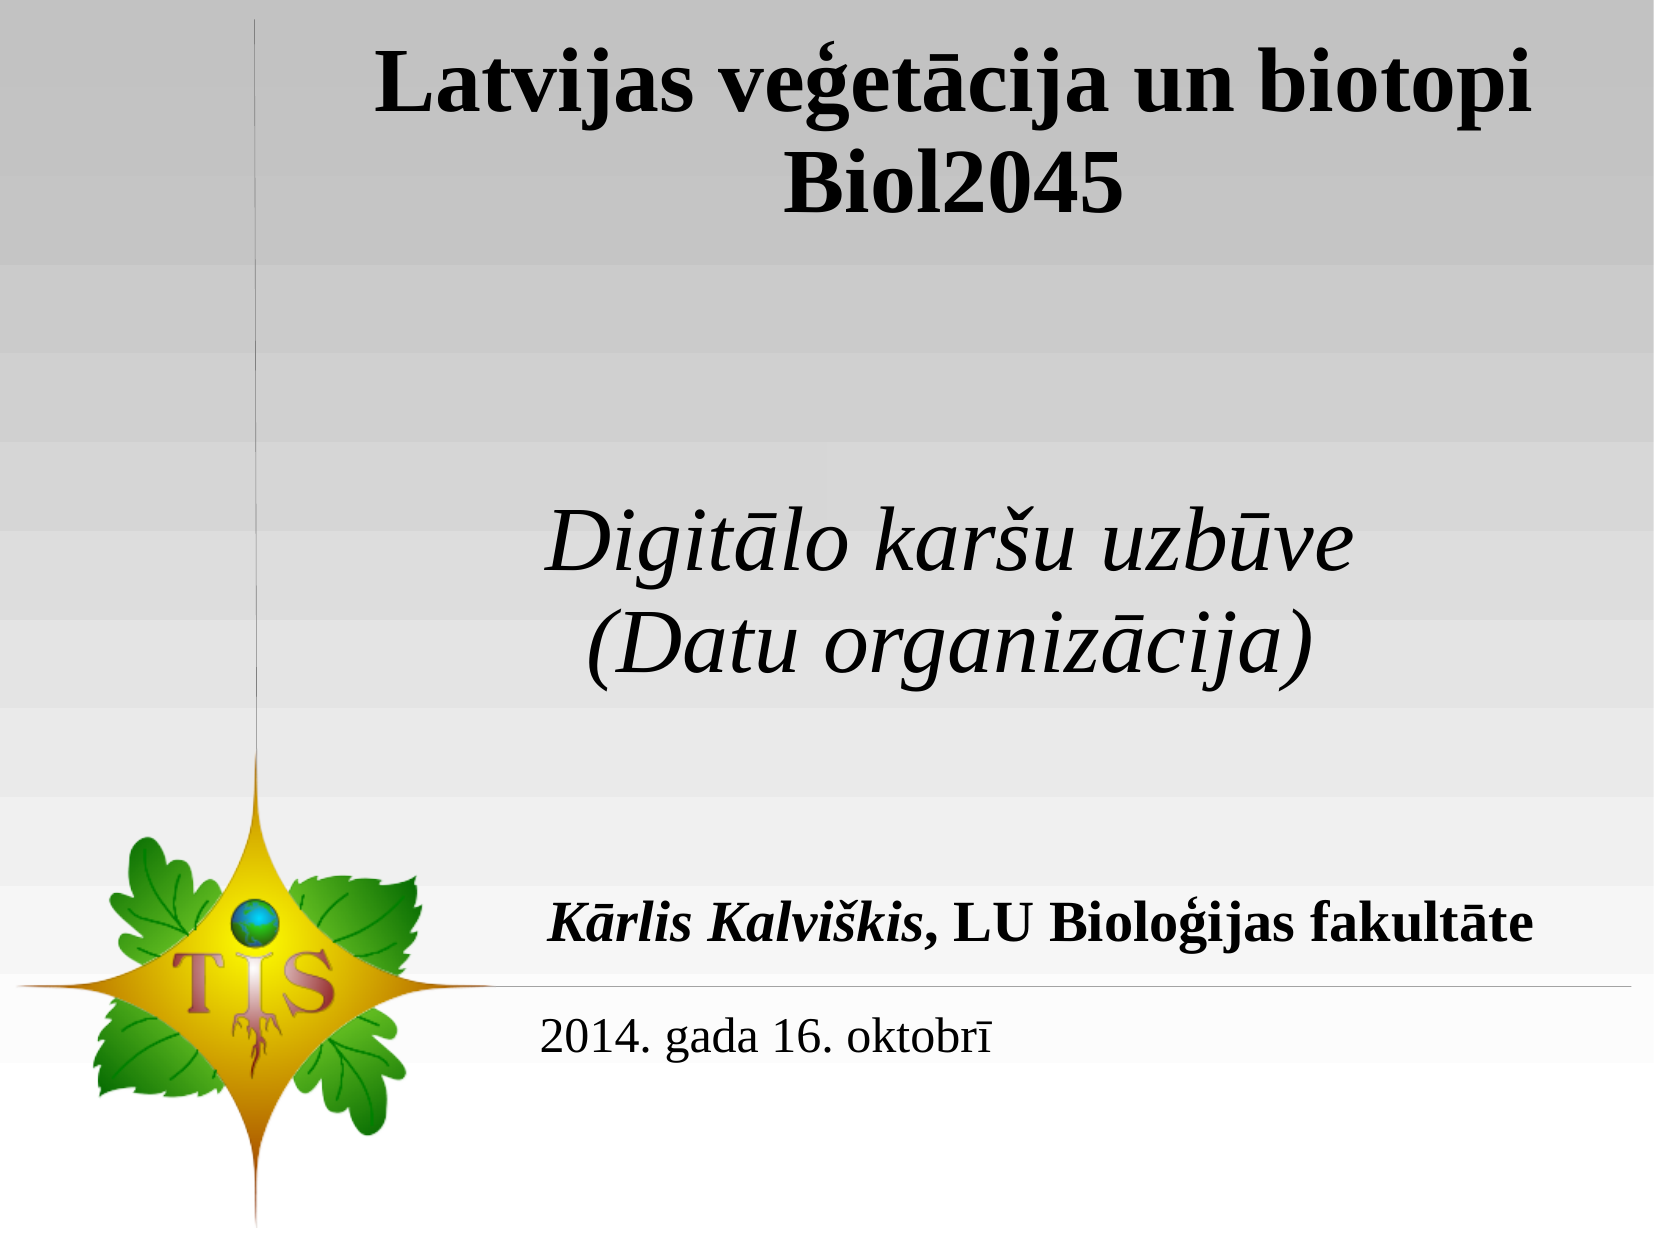

# Digitālo karšu uzbūve (Datu organizācija)
2014. gada 16. oktobrī